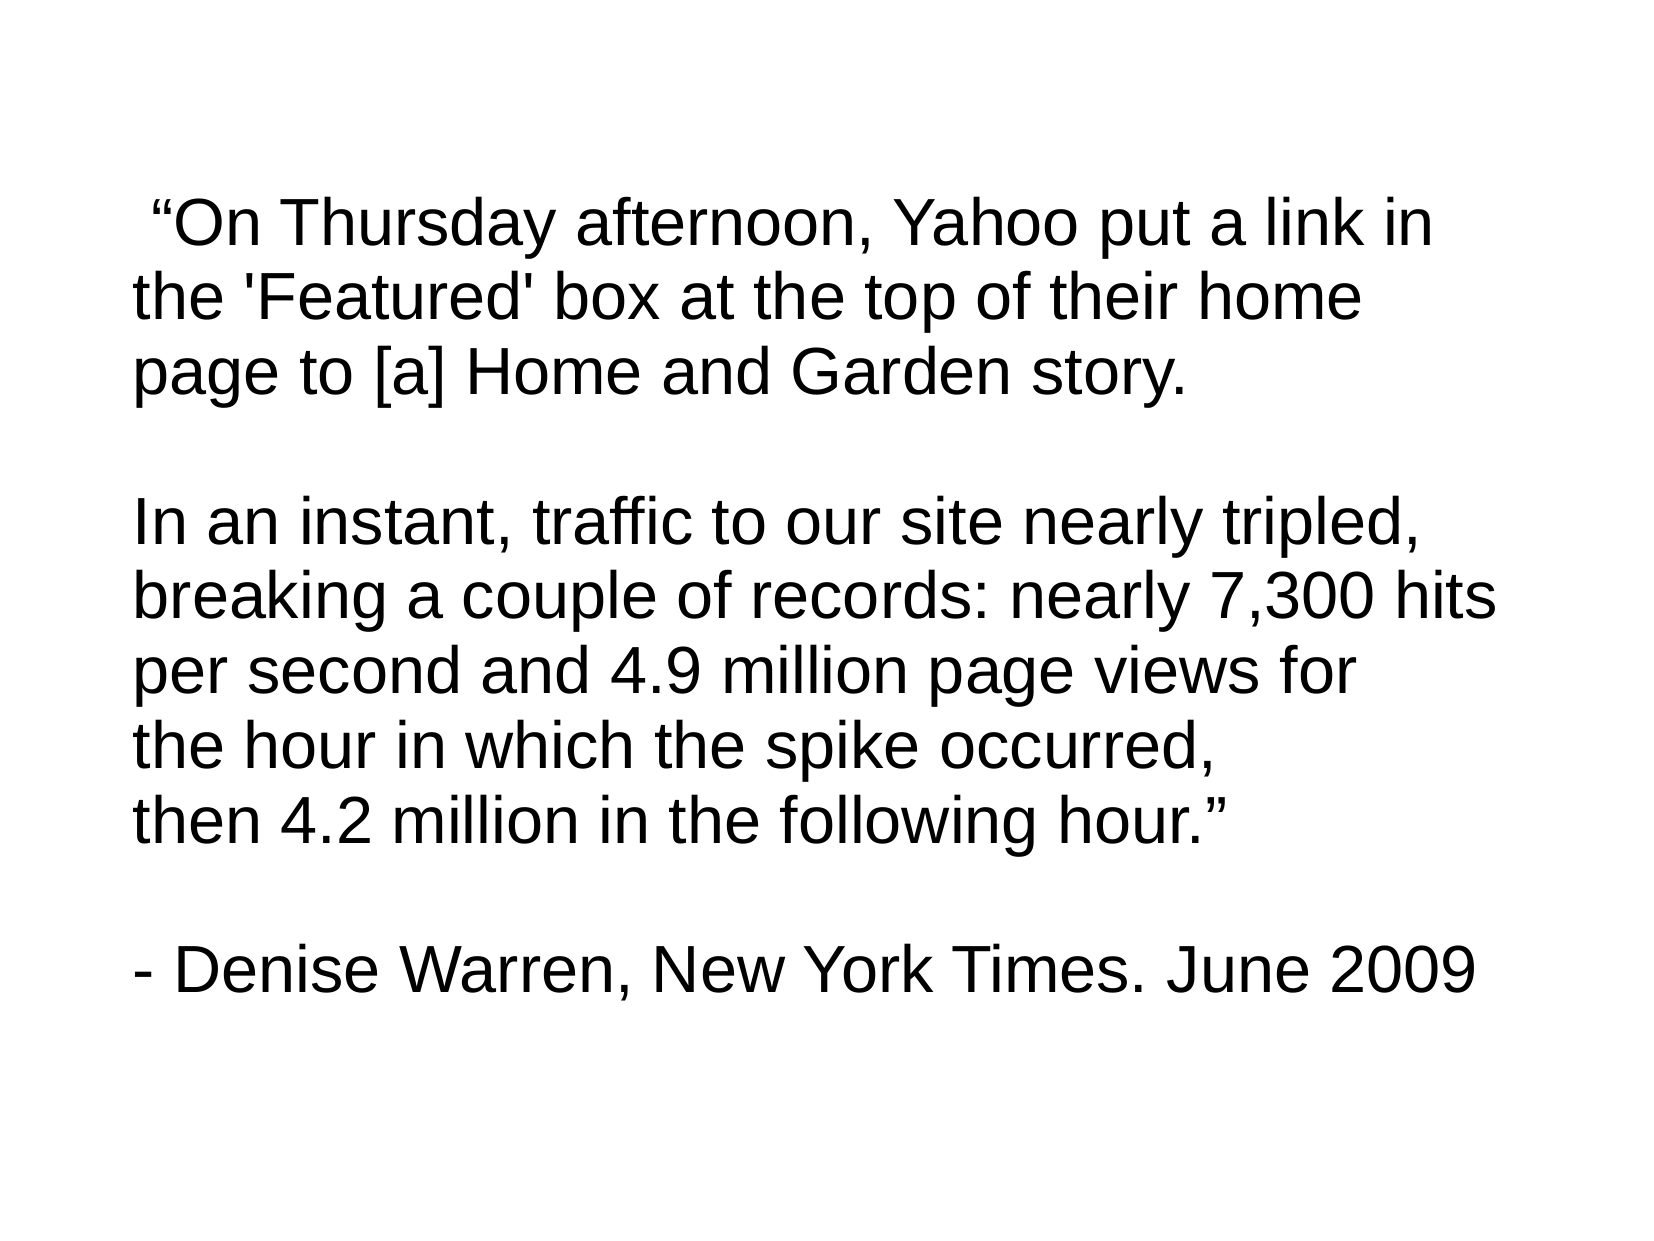

“On Thursday afternoon, Yahoo put a link in
the 'Featured' box at the top of their home
page to [a] Home and Garden story.
In an instant, traffic to our site nearly tripled,
breaking a couple of records: nearly 7,300 hits per second and 4.9 million page views for
the hour in which the spike occurred,
then 4.2 million in the following hour.”
- Denise Warren, New York Times. June 2009